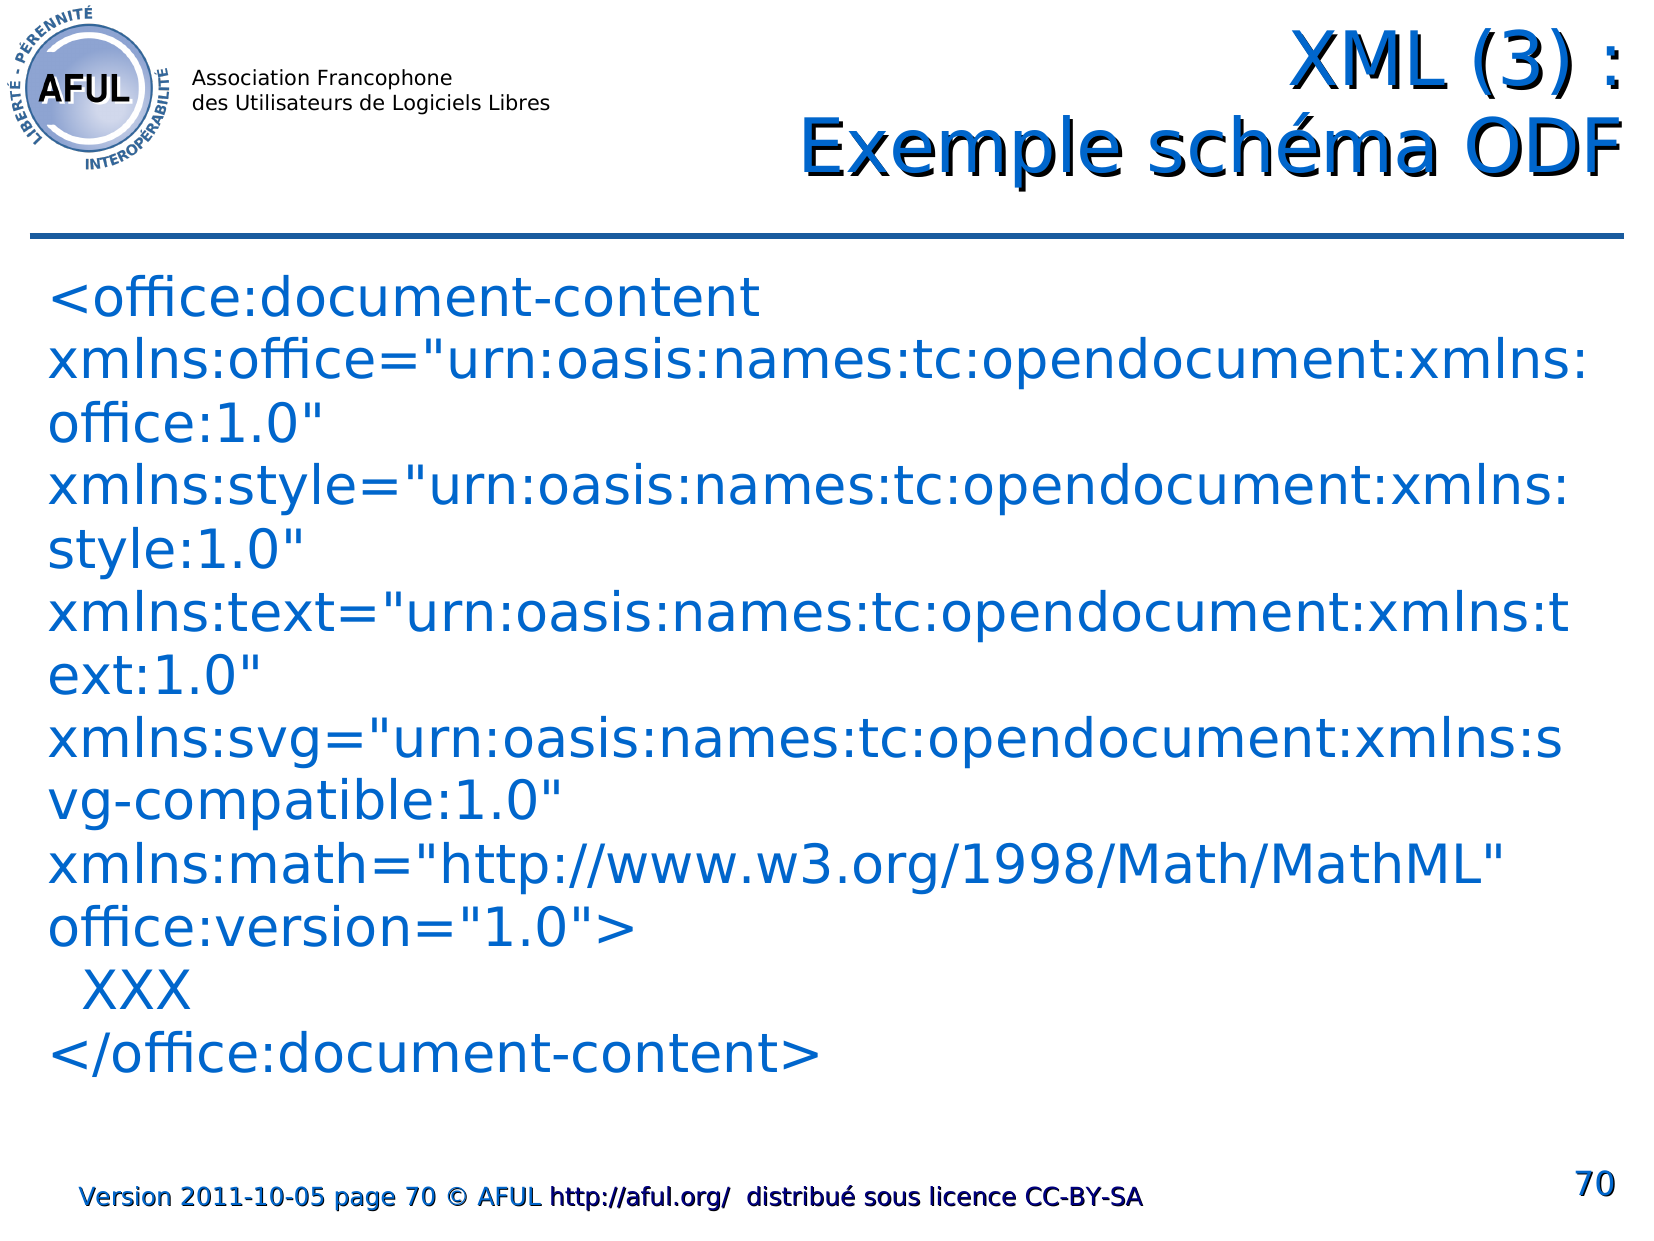

# XML (3) : Exemple schéma ODF
<office:document-content xmlns:office="urn:oasis:names:tc:opendocument:xmlns:office:1.0"
xmlns:style="urn:oasis:names:tc:opendocument:xmlns:style:1.0" xmlns:text="urn:oasis:names:tc:opendocument:xmlns:text:1.0" xmlns:svg="urn:oasis:names:tc:opendocument:xmlns:svg-compatible:1.0" xmlns:math="http://www.w3.org/1998/Math/MathML"
office:version="1.0">
 XXX
</office:document-content>